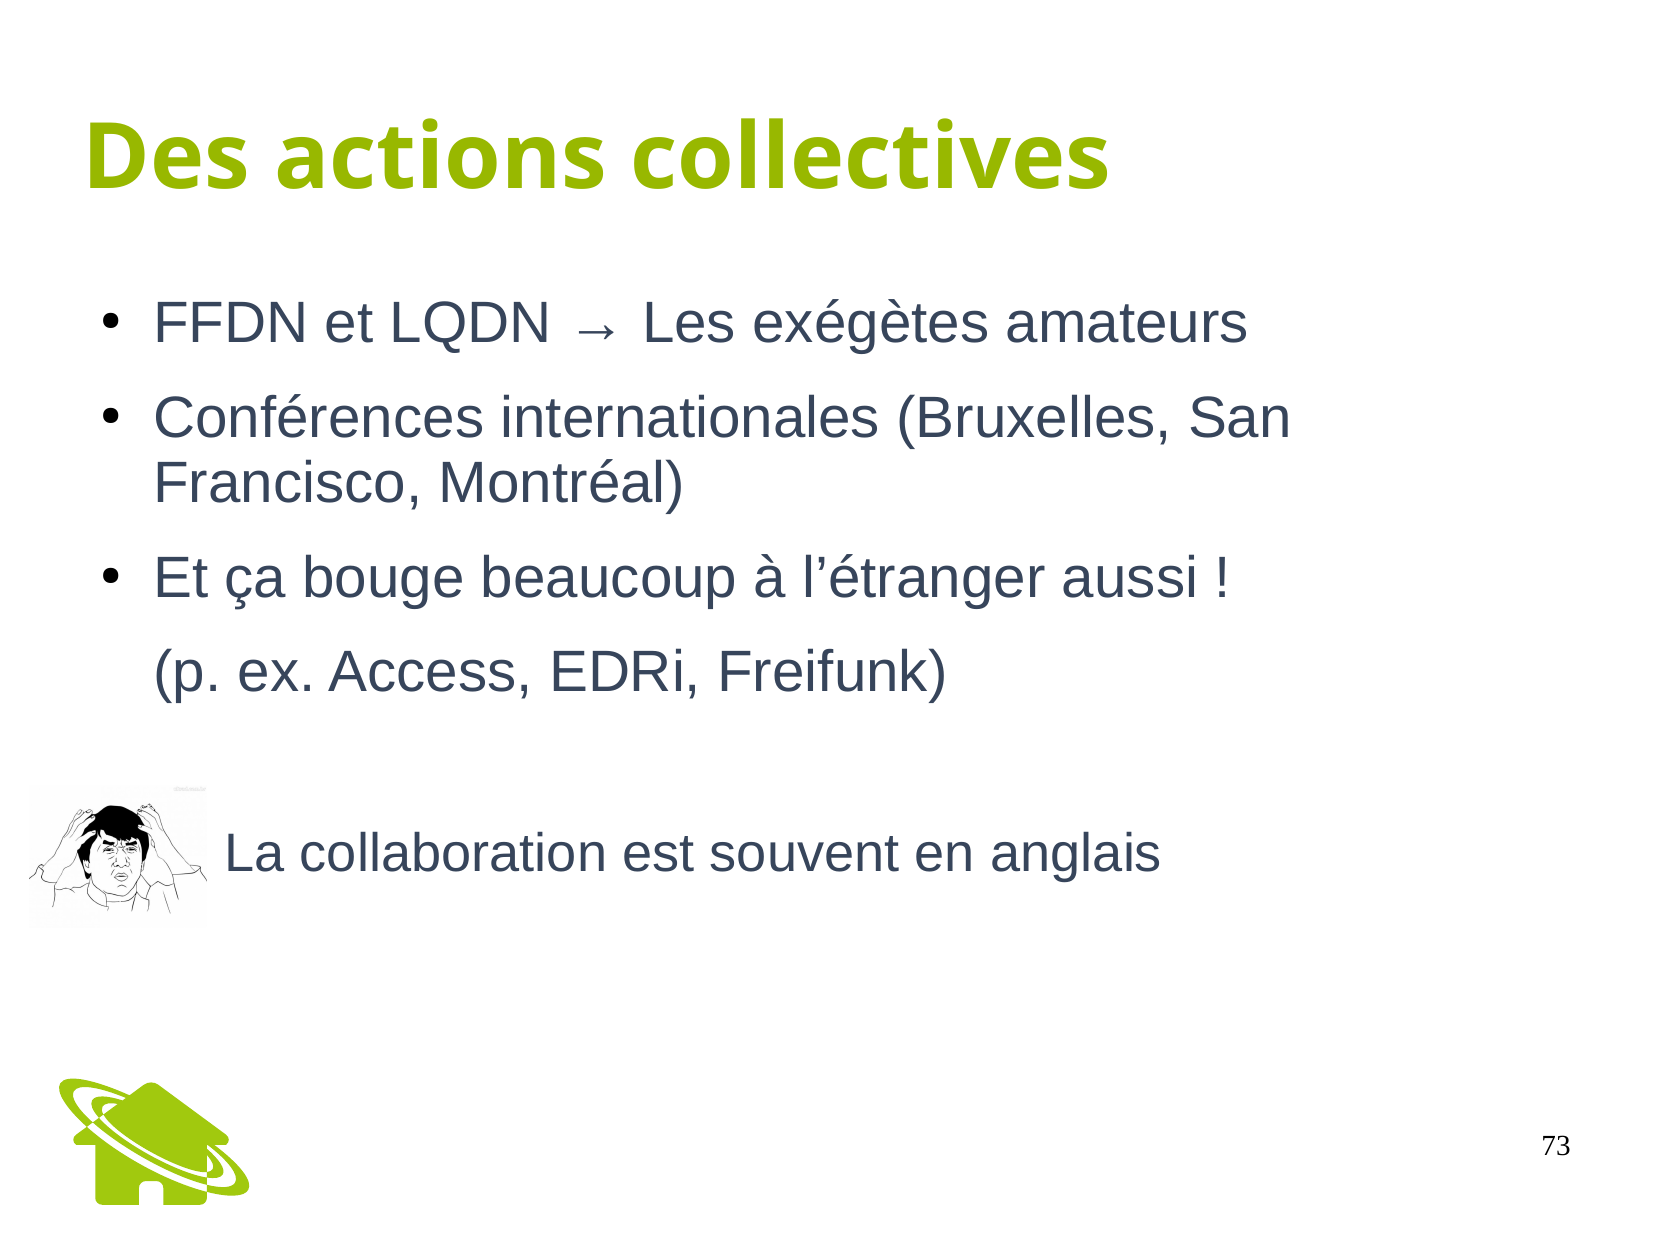

# Des actions collectives
FFDN et LQDN → Les exégètes amateurs
Conférences internationales (Bruxelles, San Francisco, Montréal)
Et ça bouge beaucoup à l’étranger aussi !
(p. ex. Access, EDRi, Freifunk)
La collaboration est souvent en anglais
73